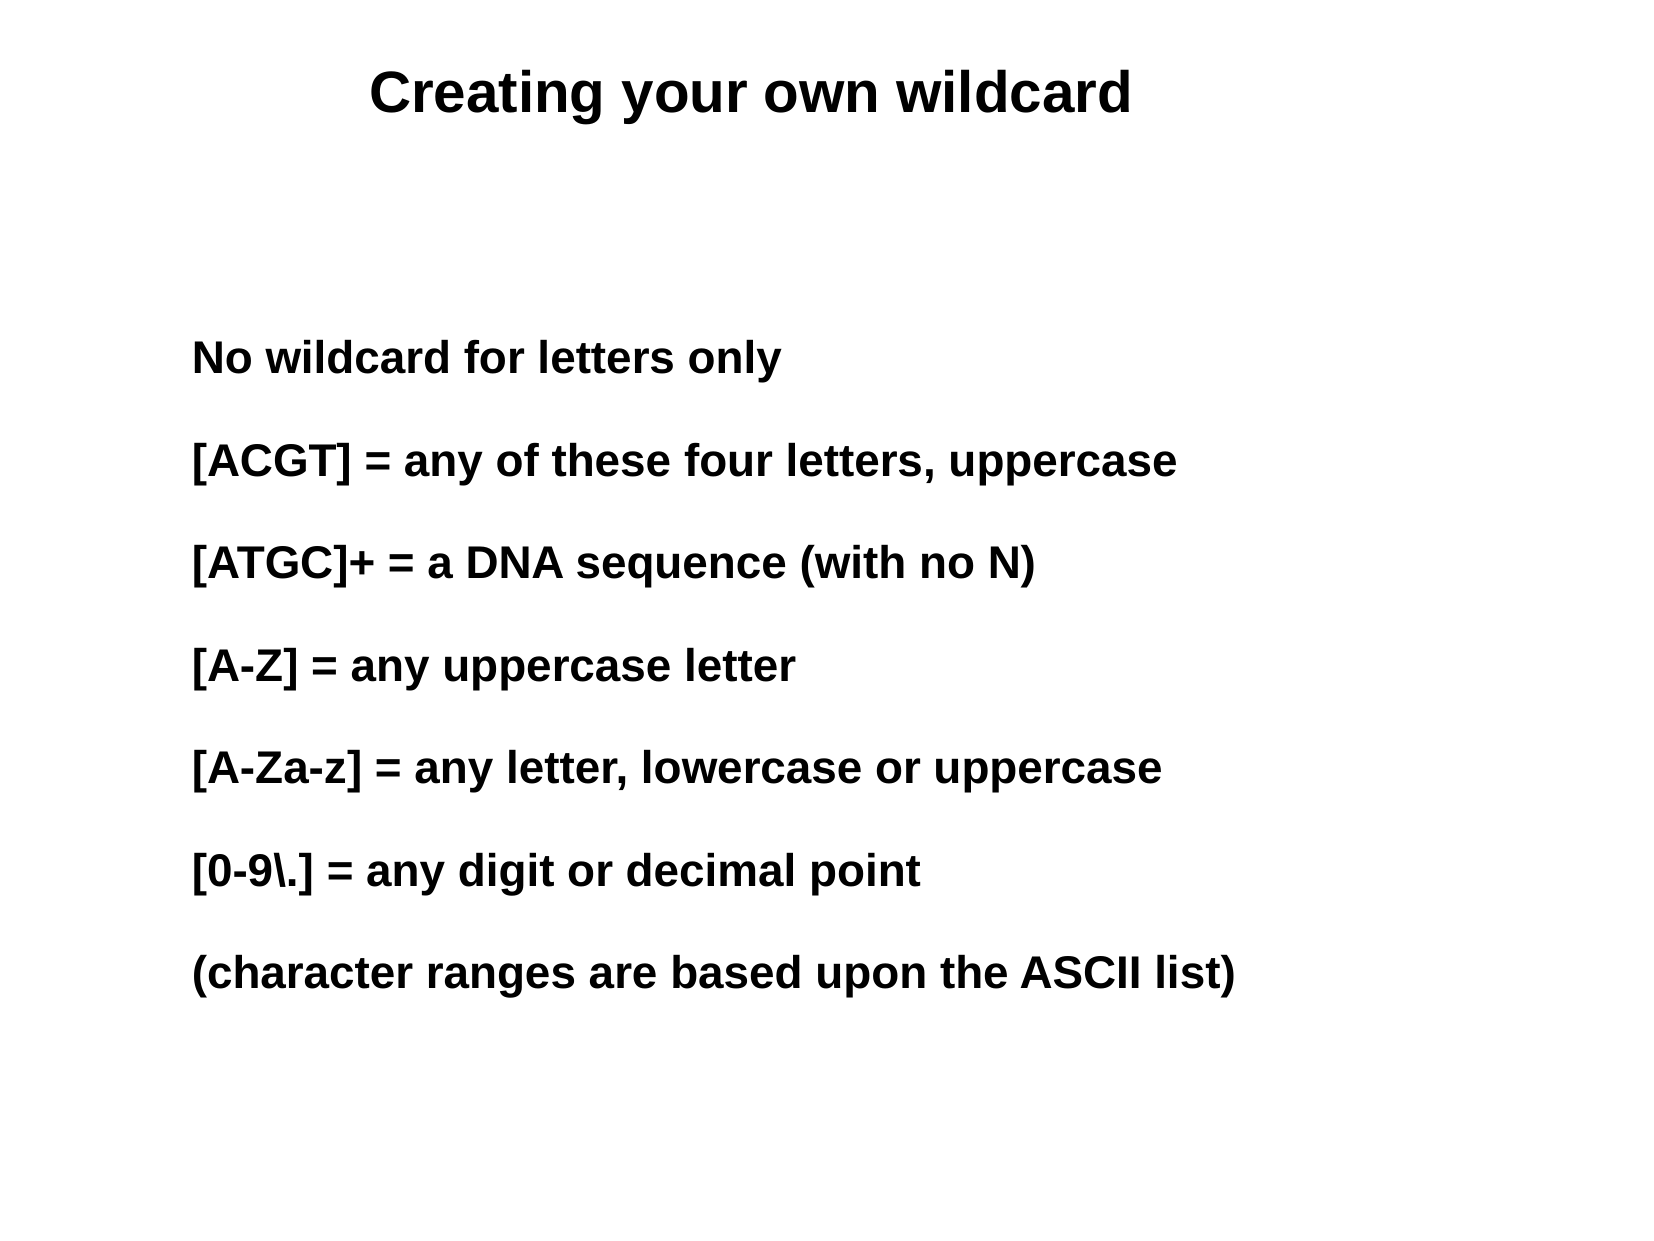

Creating your own wildcard
No wildcard for letters only
[ACGT] = any of these four letters, uppercase
[ATGC]+ = a DNA sequence (with no N)
[A-Z] = any uppercase letter
[A-Za-z] = any letter, lowercase or uppercase
[0-9\.] = any digit or decimal point
(character ranges are based upon the ASCII list)